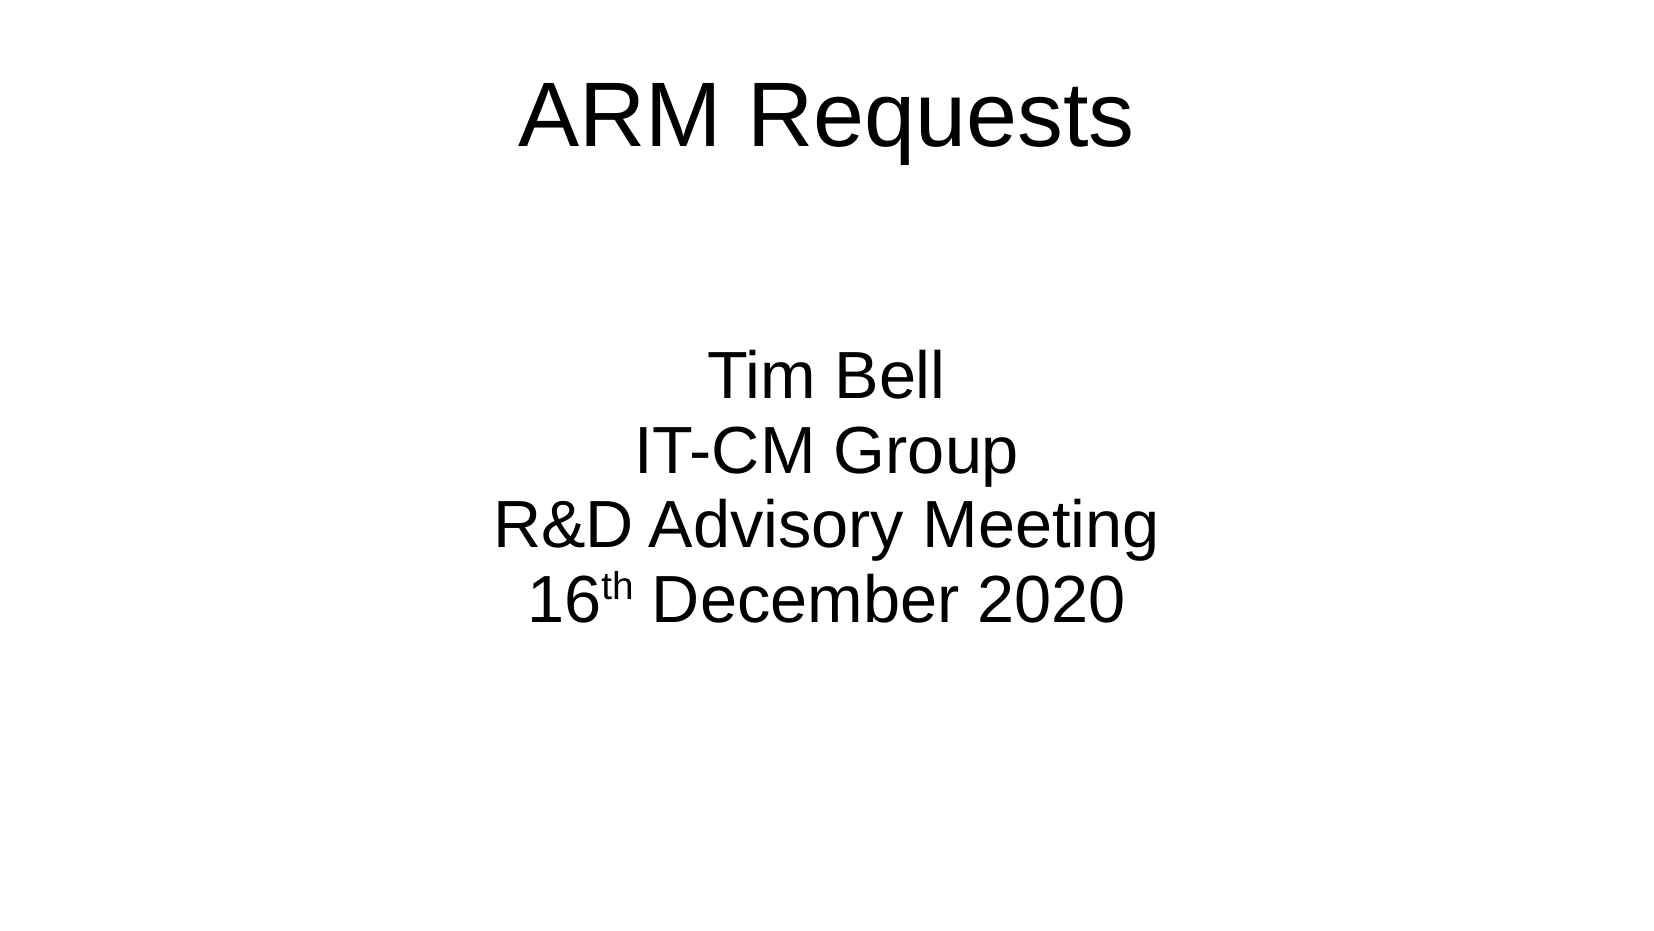

# ARM Requests
Tim Bell
IT-CM Group
R&D Advisory Meeting
16th December 2020